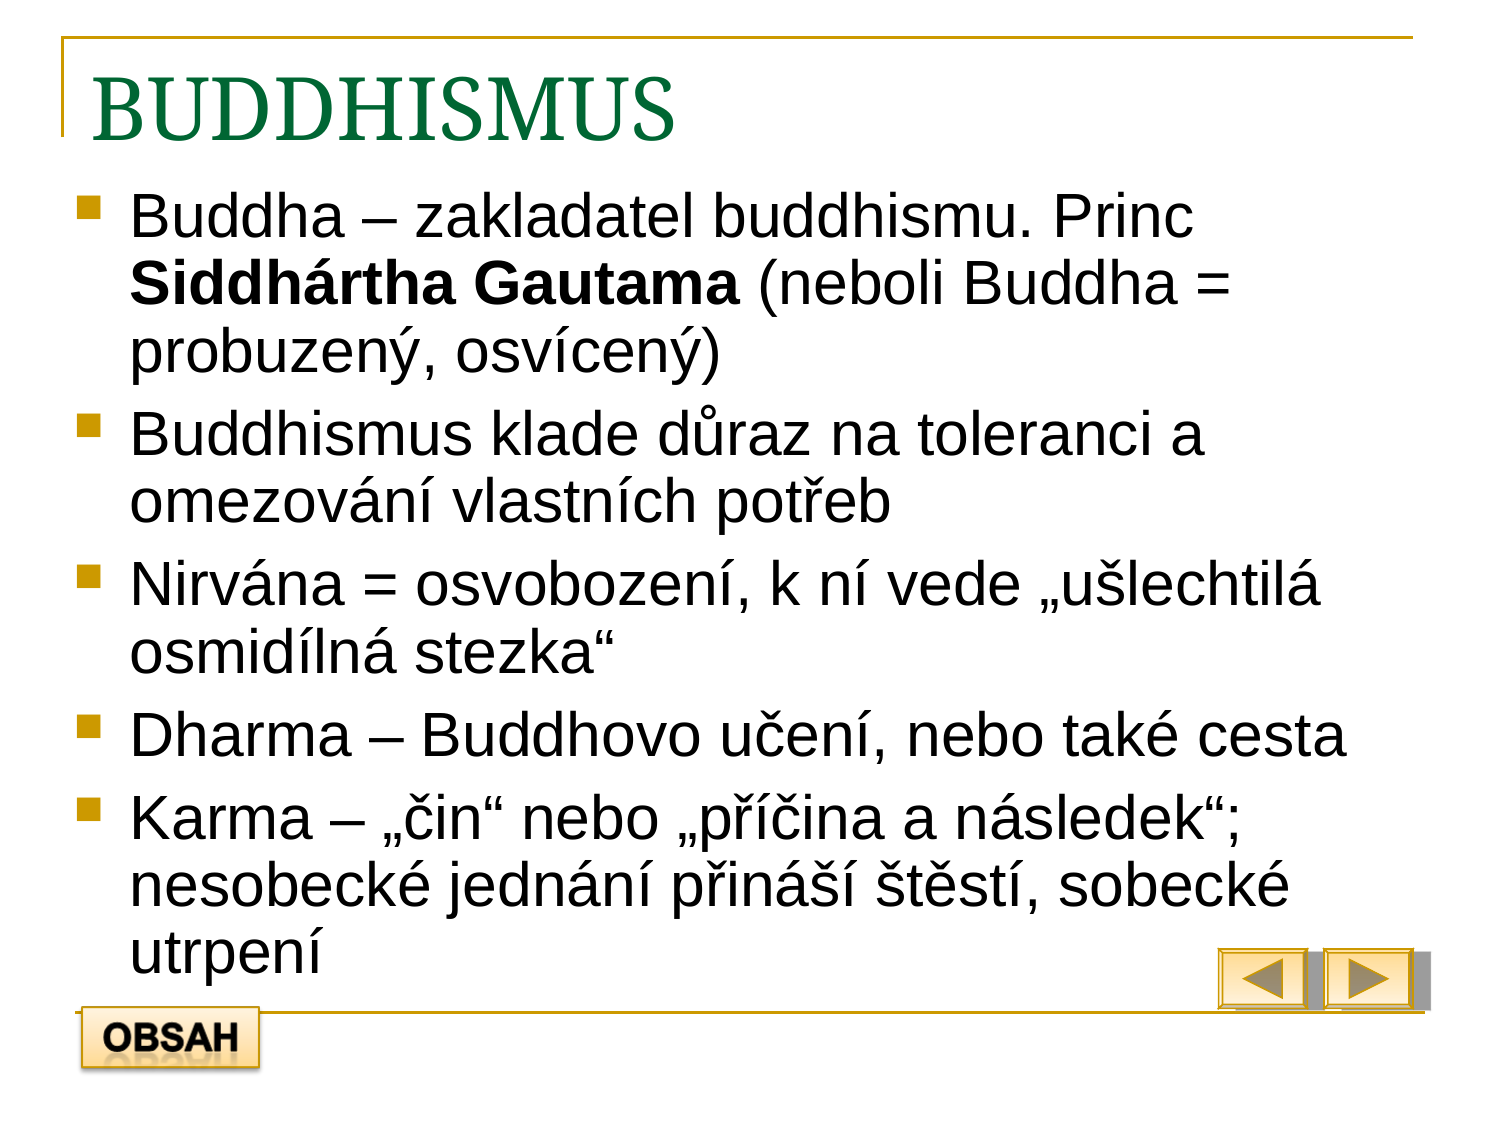

# BUDDHISMUS
Buddha – zakladatel buddhismu. Princ Siddhártha Gautama (neboli Buddha = probuzený, osvícený)
Buddhismus klade důraz na toleranci a omezování vlastních potřeb
Nirvána = osvobození, k ní vede „ušlechtilá osmidílná stezka“
Dharma – Buddhovo učení, nebo také cesta
Karma – „čin“ nebo „příčina a následek“; nesobecké jednání přináší štěstí, sobecké utrpení